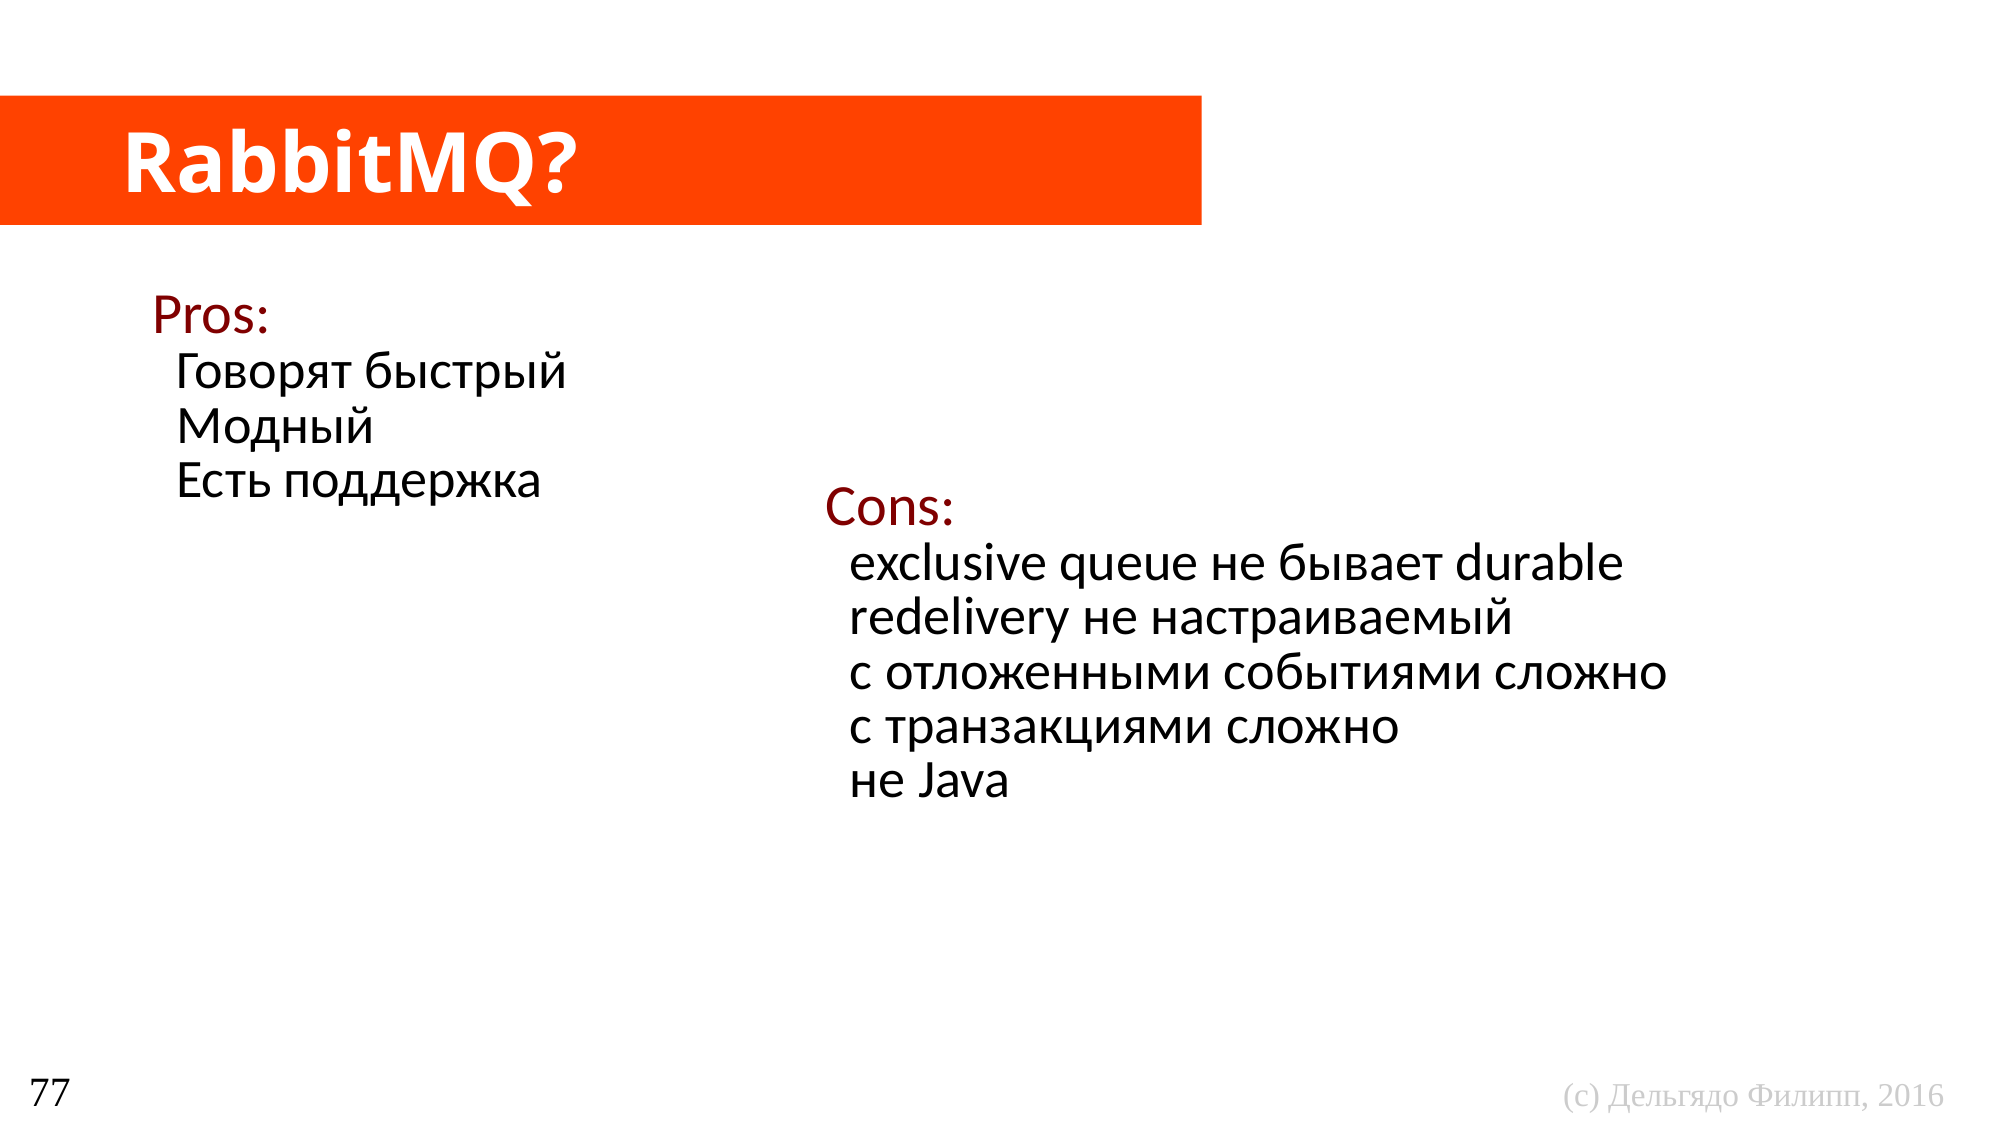

# RabbitMQ?
Pros:
 Говорят быстрый
 Модный
 Есть поддержка
Cons:
 exclusive queue не бывает durable
 redelivery не настраиваемый
 c отложенными событиями сложно
 c транзакциями сложно
 не Java
77
(c) Дельгядо Филипп, 2016